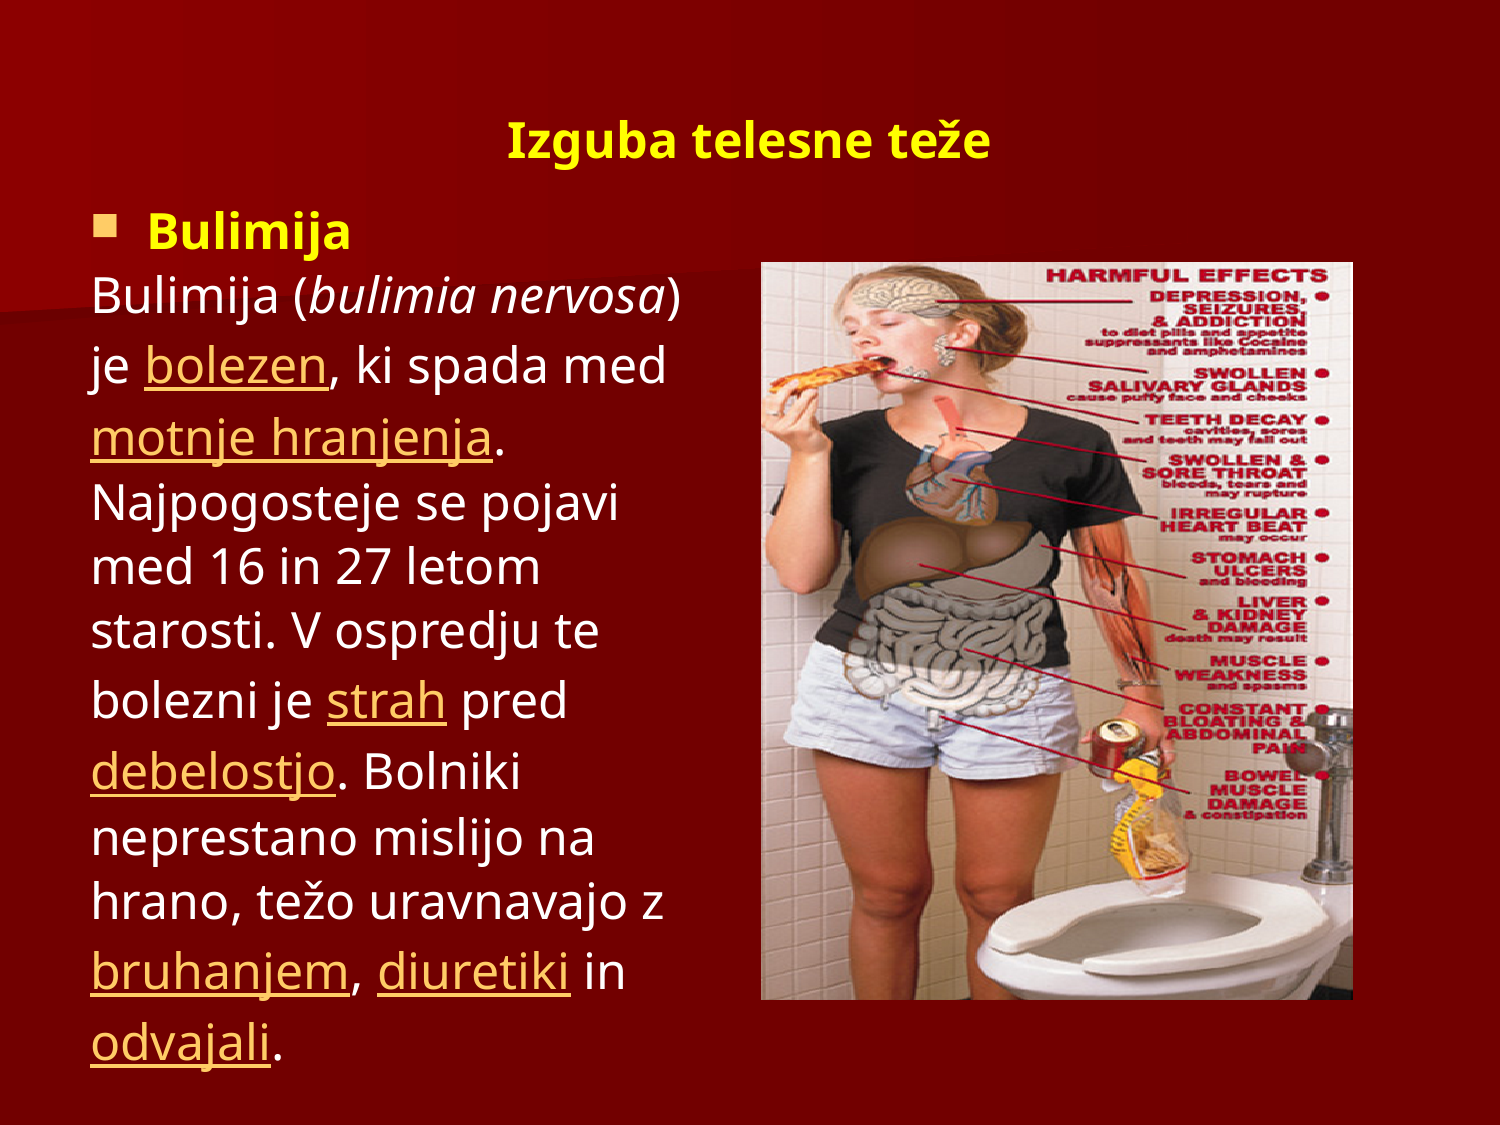

# Izguba telesne teže
Bulimija
Bulimija (bulimia nervosa)
je bolezen, ki spada med
motnje hranjenja.
Najpogosteje se pojavi
med 16 in 27 letom
starosti. V ospredju te
bolezni je strah pred
debelostjo. Bolniki
neprestano mislijo na
hrano, težo uravnavajo z
bruhanjem, diuretiki in
odvajali.